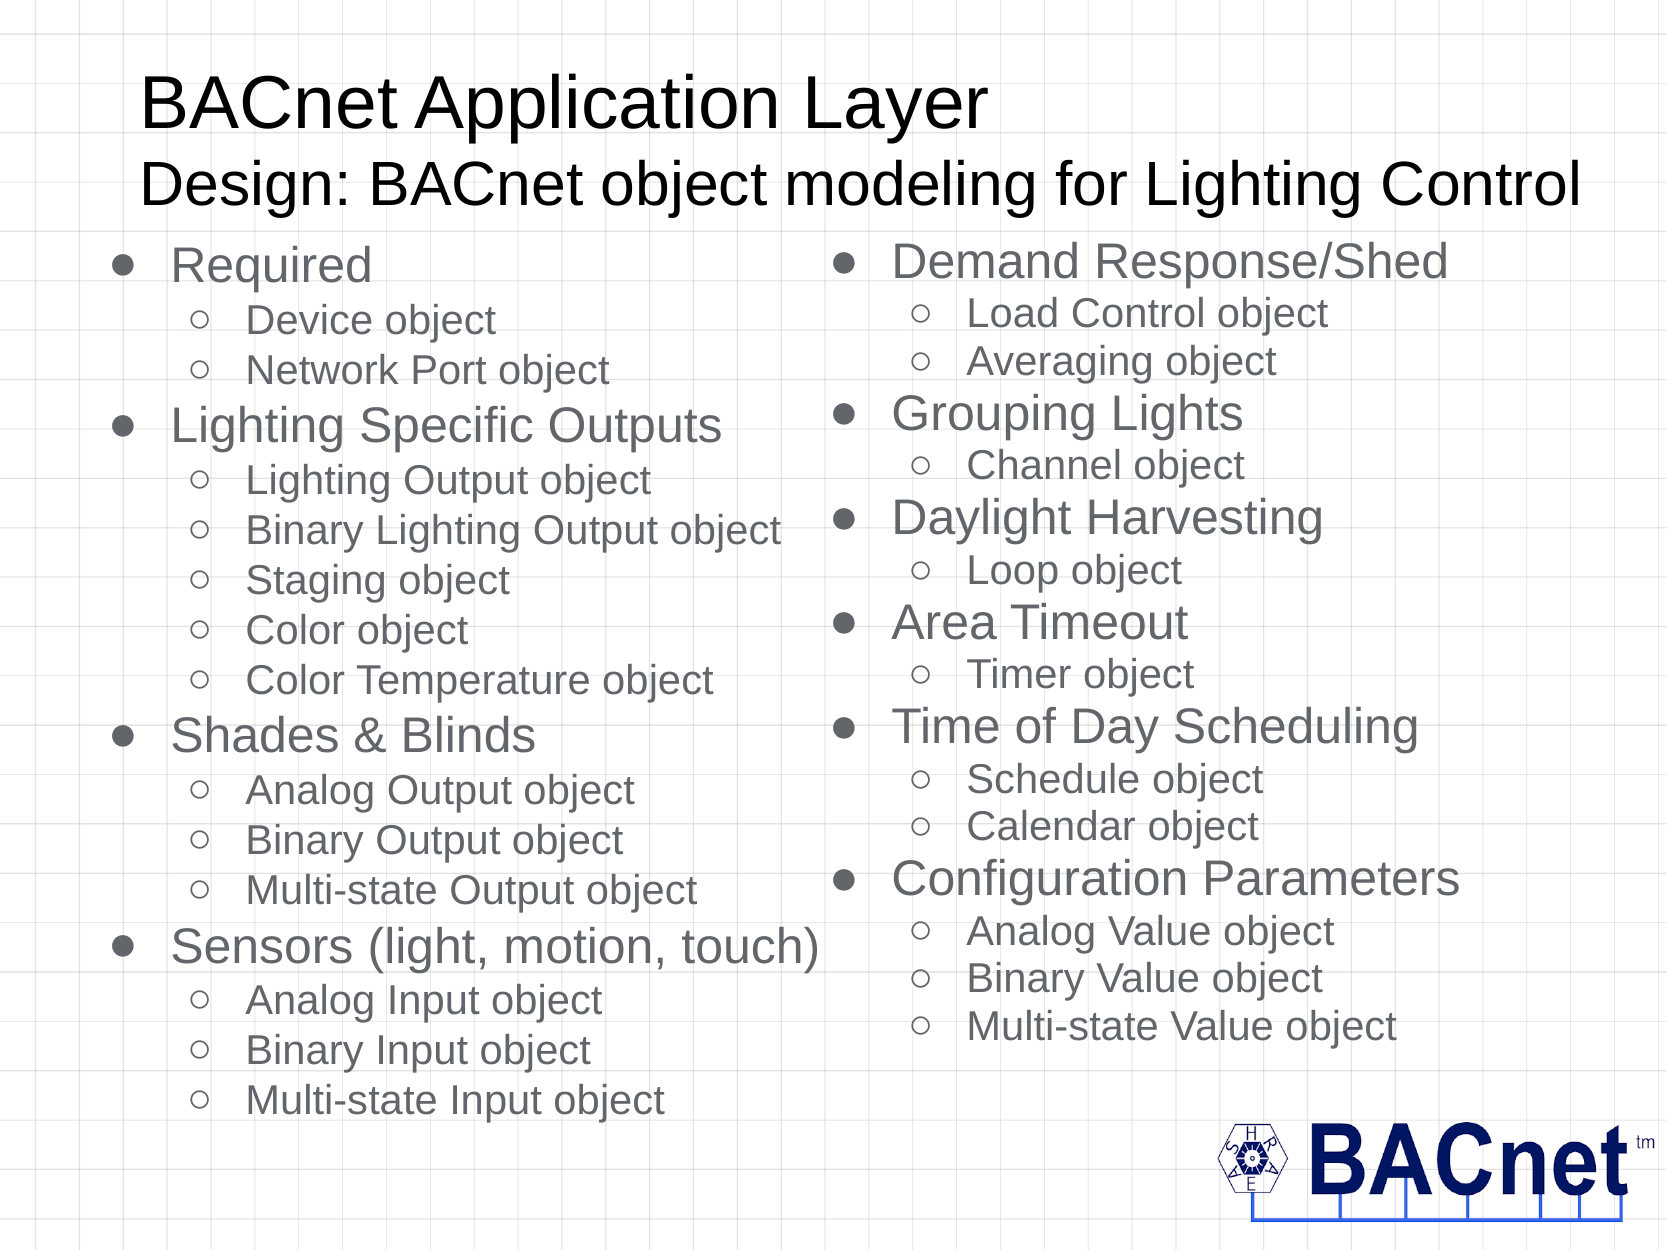

# BACnet Application Layer Design: BACnet object modeling for Lighting Control
Required
Device object
Network Port object
Lighting Specific Outputs
Lighting Output object
Binary Lighting Output object
Staging object
Color object
Color Temperature object
Shades & Blinds
Analog Output object
Binary Output object
Multi-state Output object
Sensors (light, motion, touch)
Analog Input object
Binary Input object
Multi-state Input object
Demand Response/Shed
Load Control object
Averaging object
Grouping Lights
Channel object
Daylight Harvesting
Loop object
Area Timeout
Timer object
Time of Day Scheduling
Schedule object
Calendar object
Configuration Parameters
Analog Value object
Binary Value object
Multi-state Value object